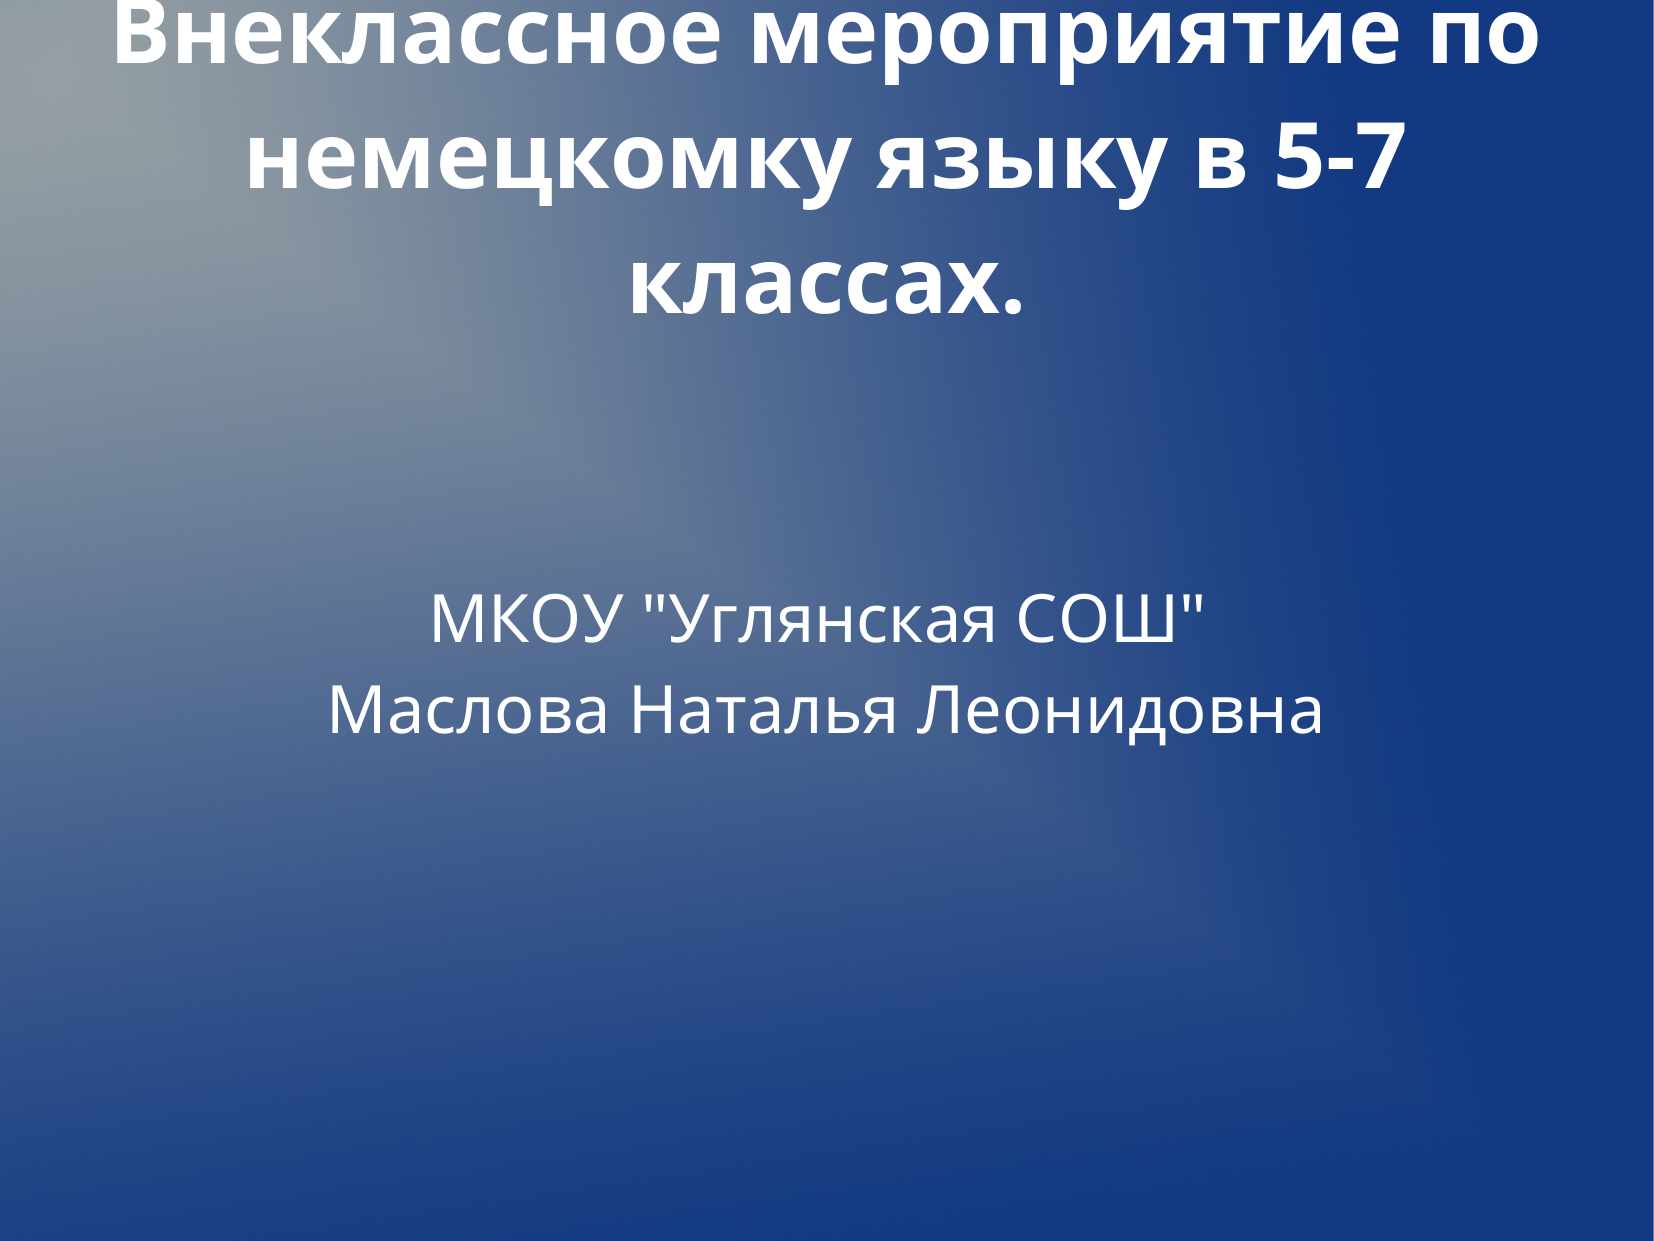

# Внеклассное мероприятие по немецкомку языку в 5-7 классах.
МКОУ "Углянская СОШ"
Маслова Наталья Леонидовна